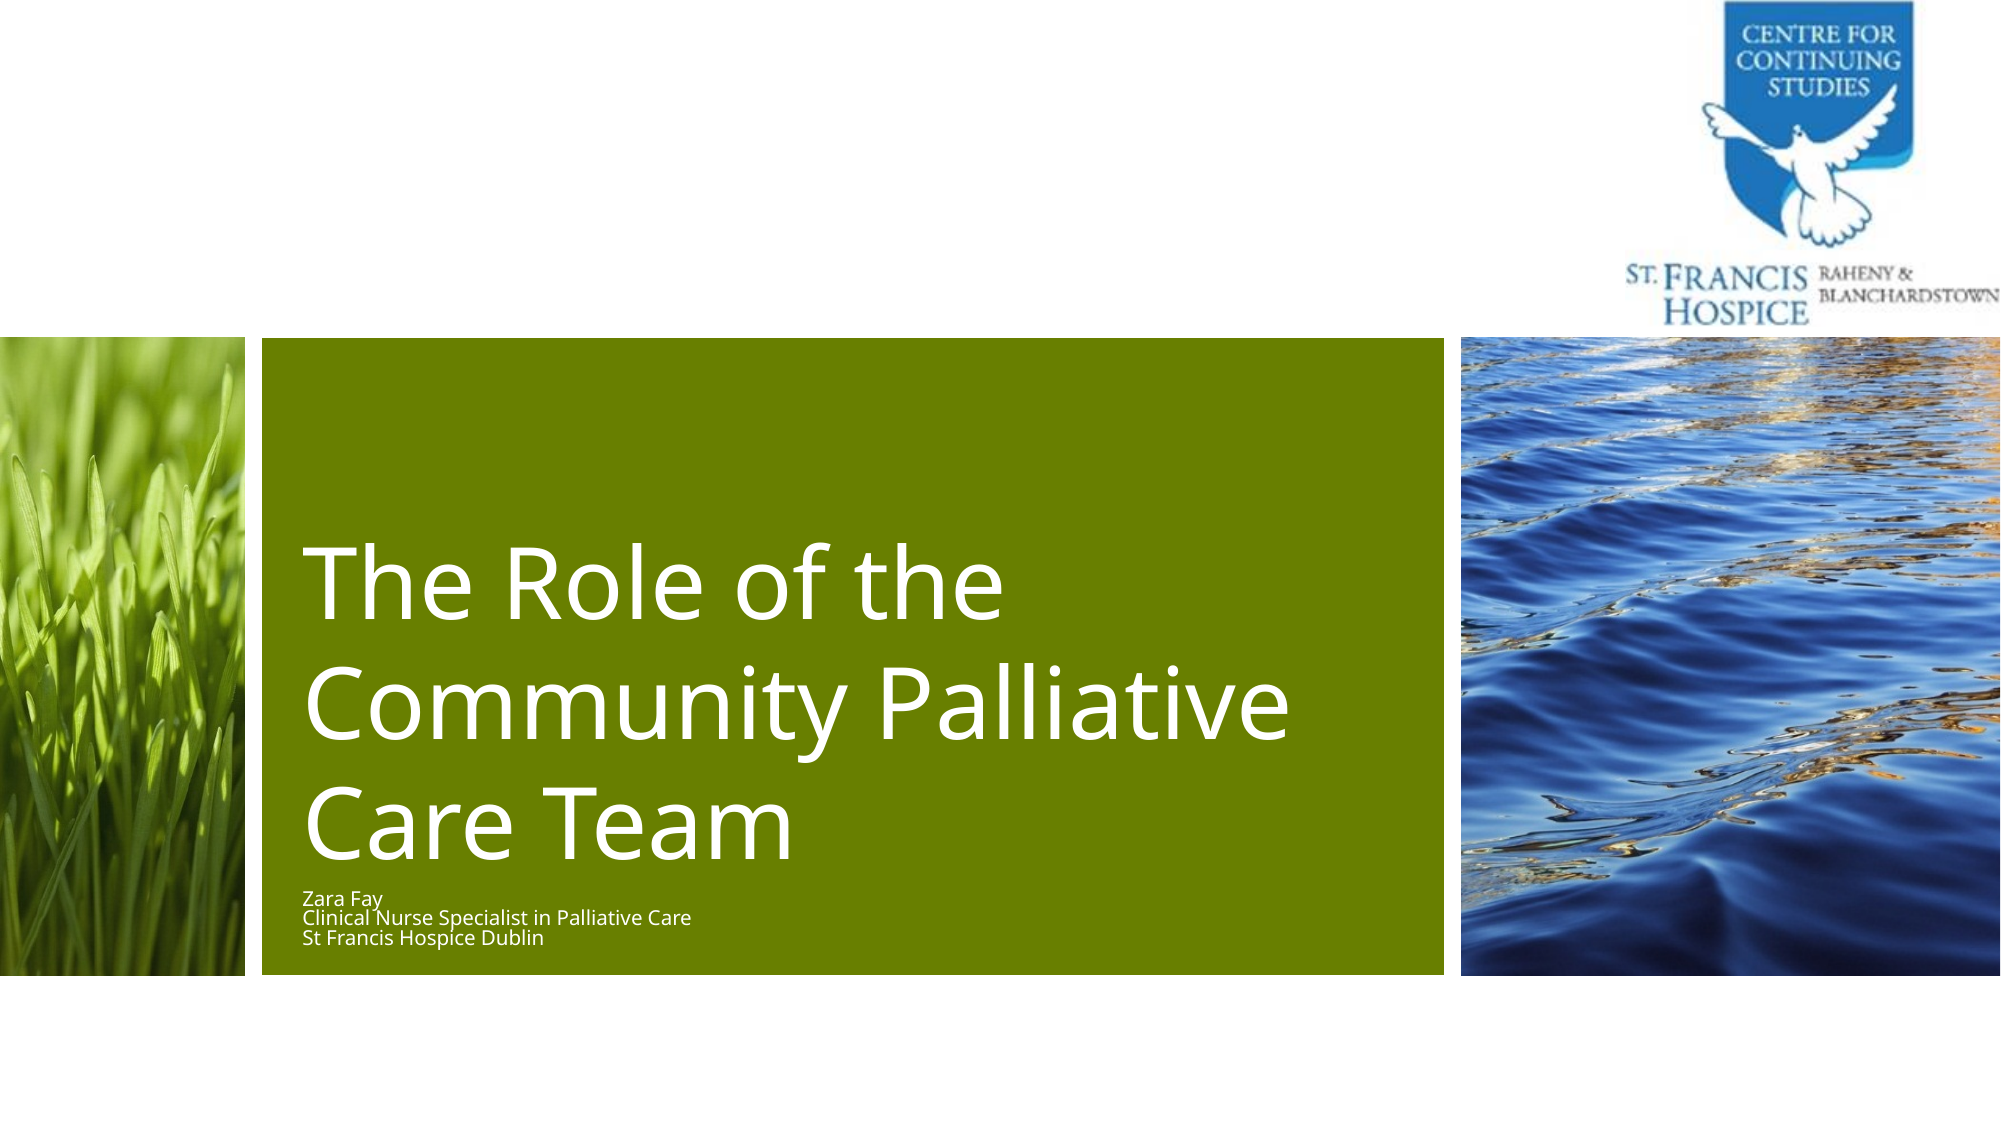

# The Role of the Community Palliative Care Team
Zara Fay
Clinical Nurse Specialist in Palliative Care
St Francis Hospice Dublin